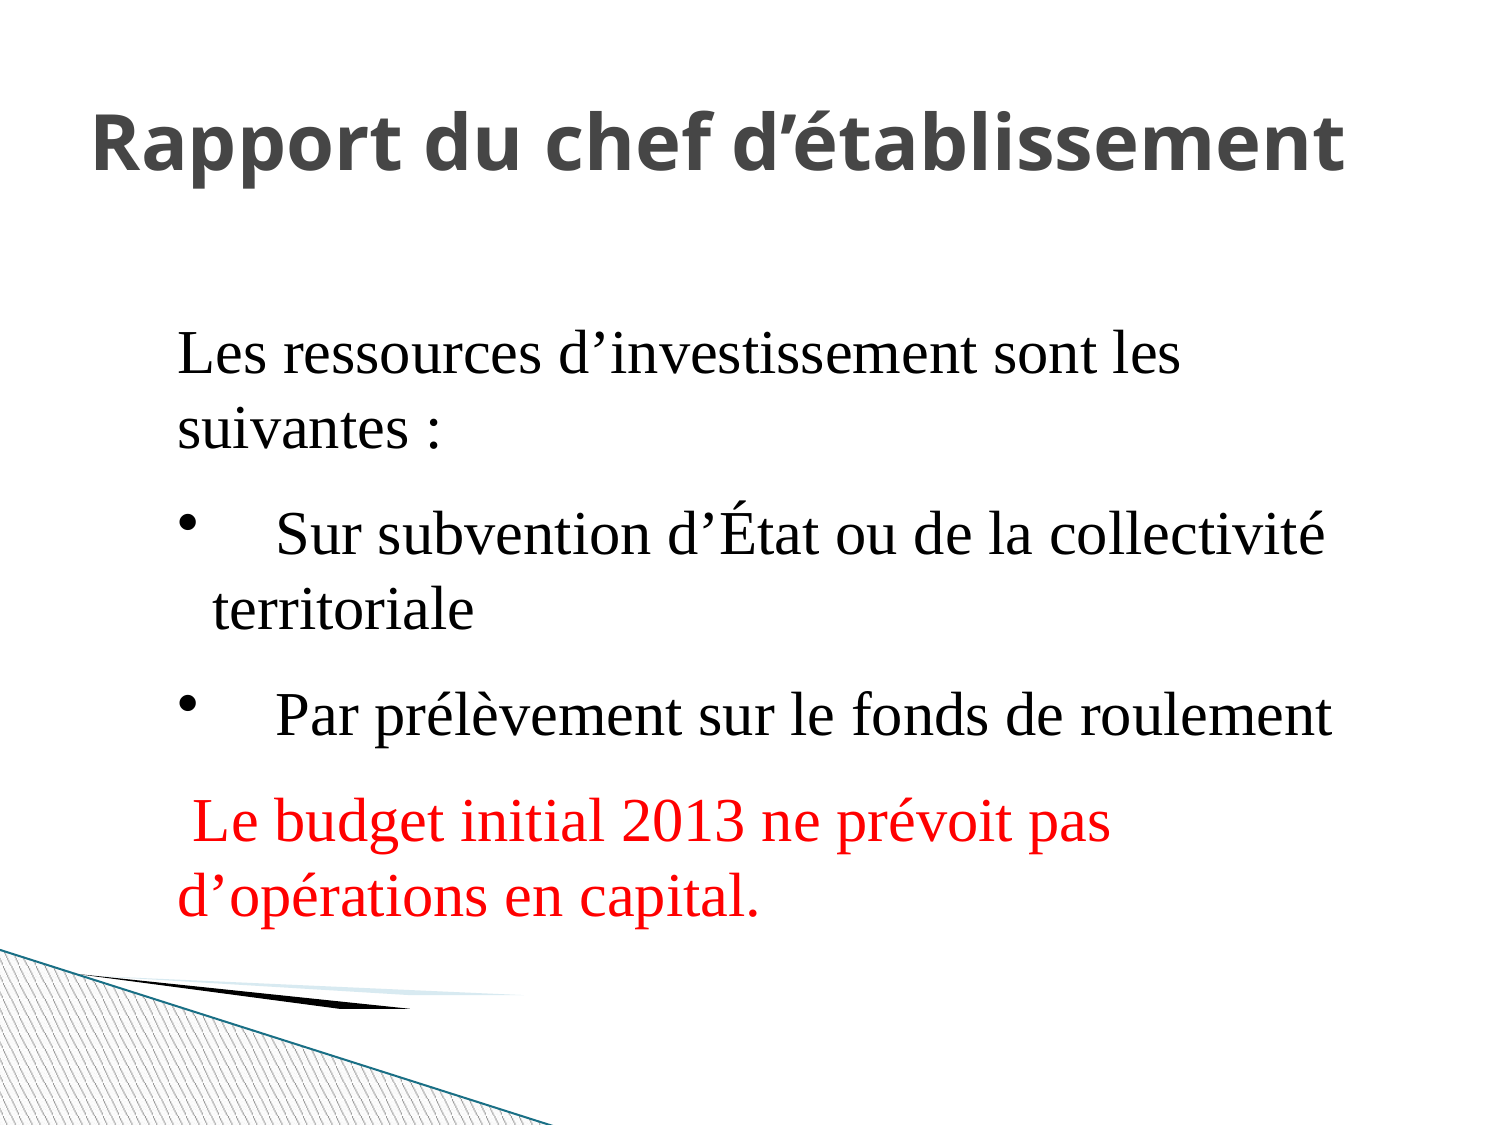

# Rapport du chef d’établissement
Les ressources d’investissement sont les suivantes :
 Sur subvention d’État ou de la collectivité territoriale
 Par prélèvement sur le fonds de roulement
 Le budget initial 2013 ne prévoit pas d’opérations en capital.